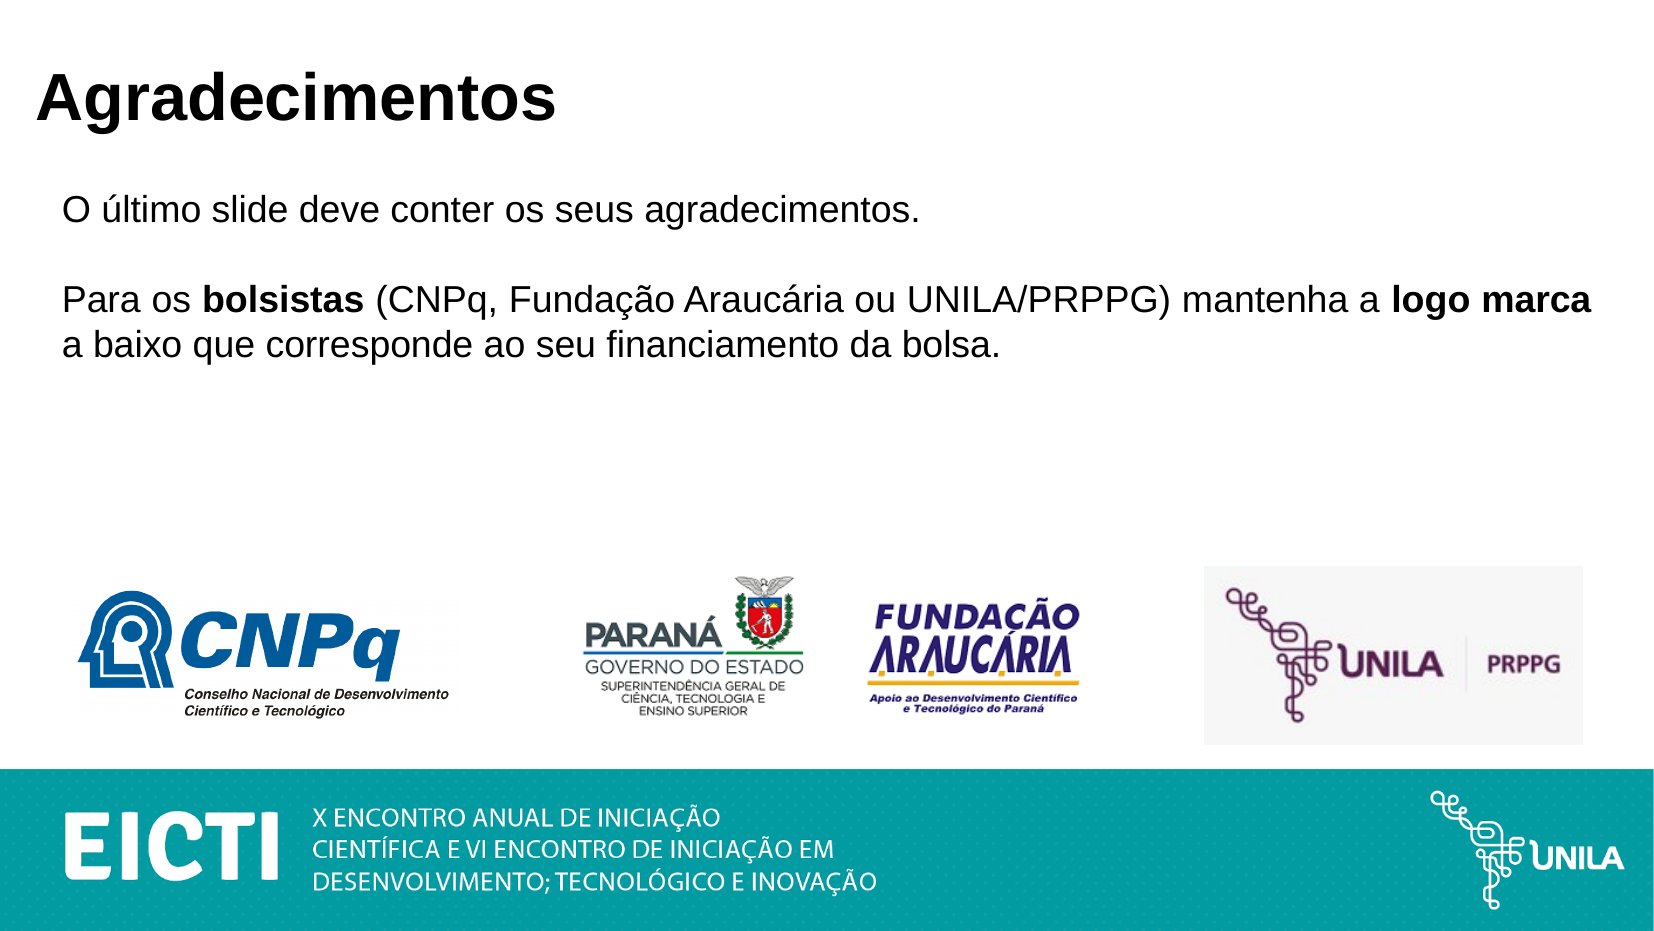

Agradecimentos
O último slide deve conter os seus agradecimentos.
Para os bolsistas (CNPq, Fundação Araucária ou UNILA/PRPPG) mantenha a logo marca a baixo que corresponde ao seu financiamento da bolsa.